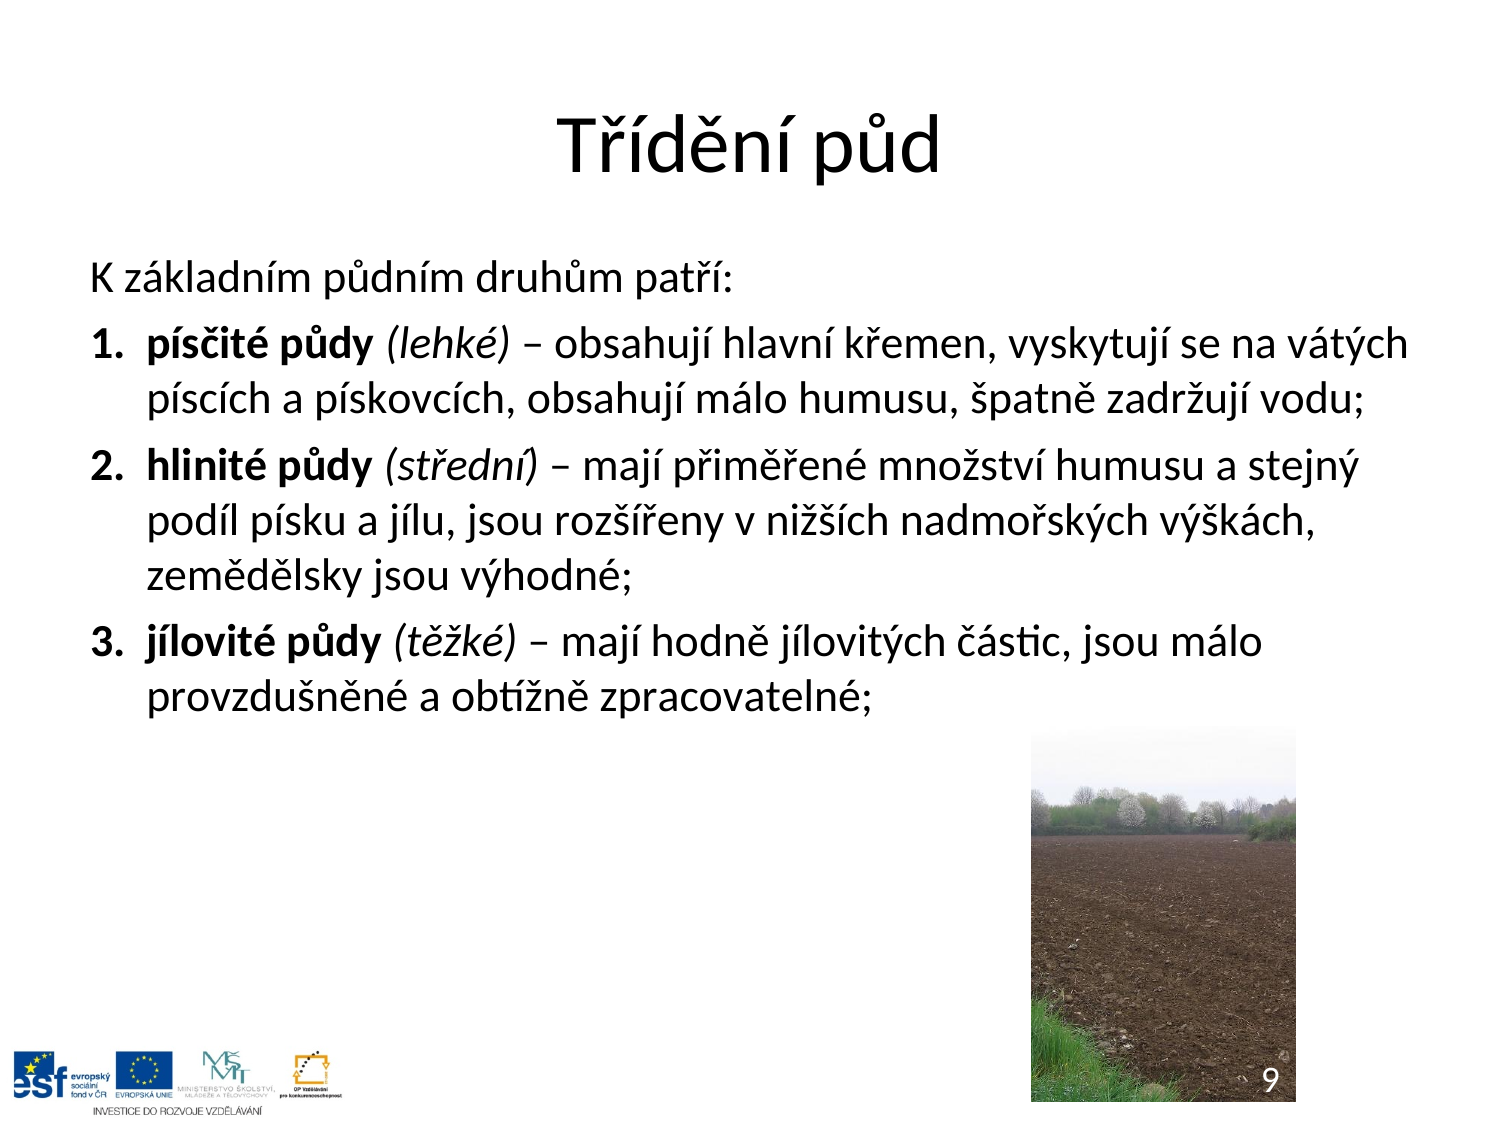

# Třídění půd
K základním půdním druhům patří:
písčité půdy (lehké) – obsahují hlavní křemen, vyskytují se na vátých píscích a pískovcích, obsahují málo humusu, špatně zadržují vodu;
hlinité půdy (střední) – mají přiměřené množství humusu a stejný podíl písku a jílu, jsou rozšířeny v nižších nadmořských výškách, zemědělsky jsou výhodné;
jílovité půdy (těžké) – mají hodně jílovitých částic, jsou málo provzdušněné a obtížně zpracovatelné;
9